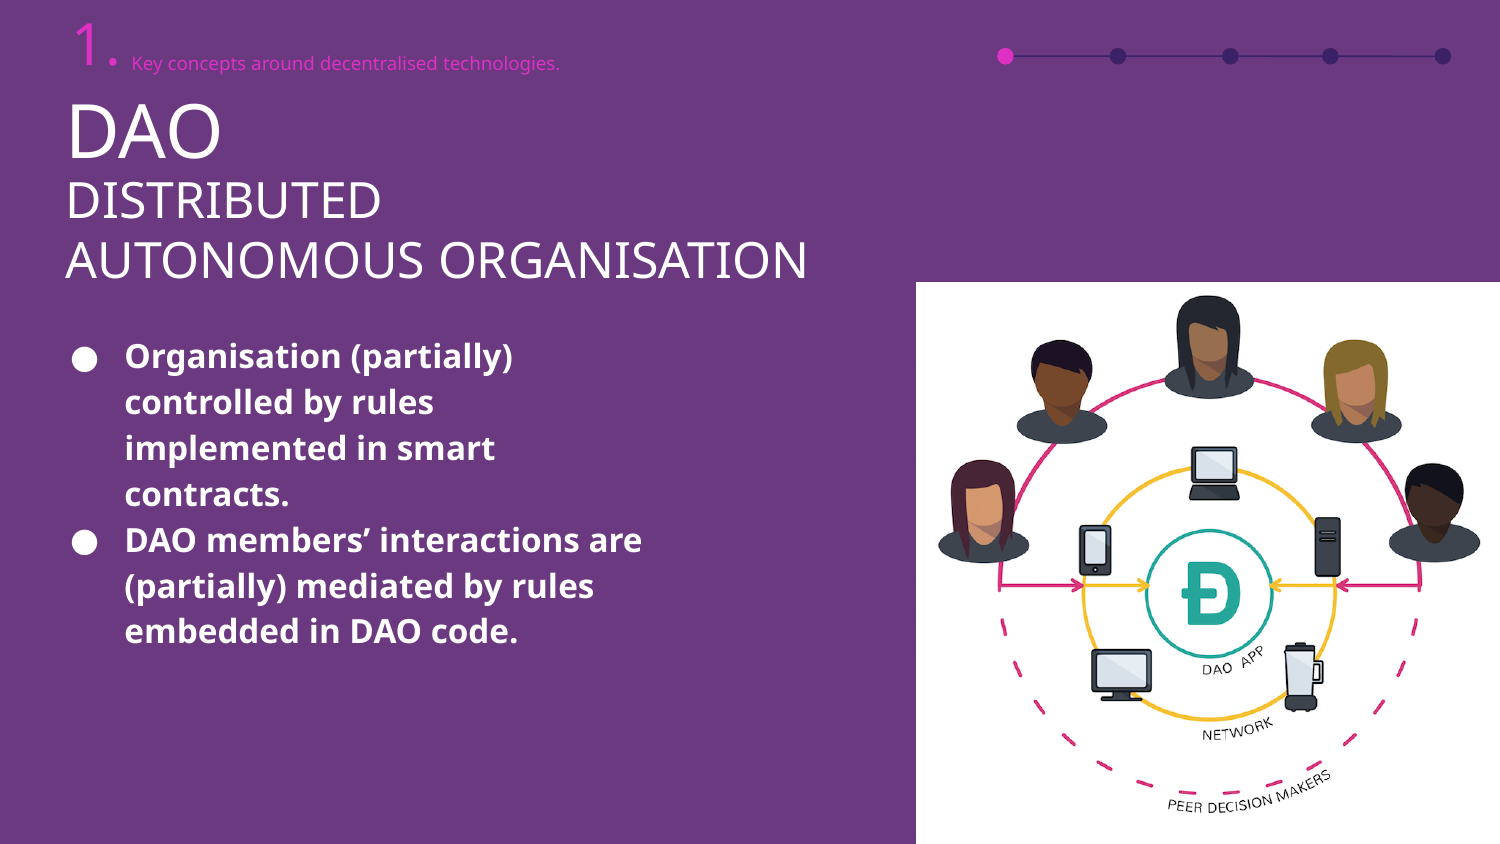

1.
Key concepts around decentralised technologies.
DAO
DISTRIBUTED
AUTONOMOUS ORGANISATION
# Organisation (partially) controlled by rules implemented in smart contracts.
DAO members’ interactions are (partially) mediated by rules embedded in DAO code.